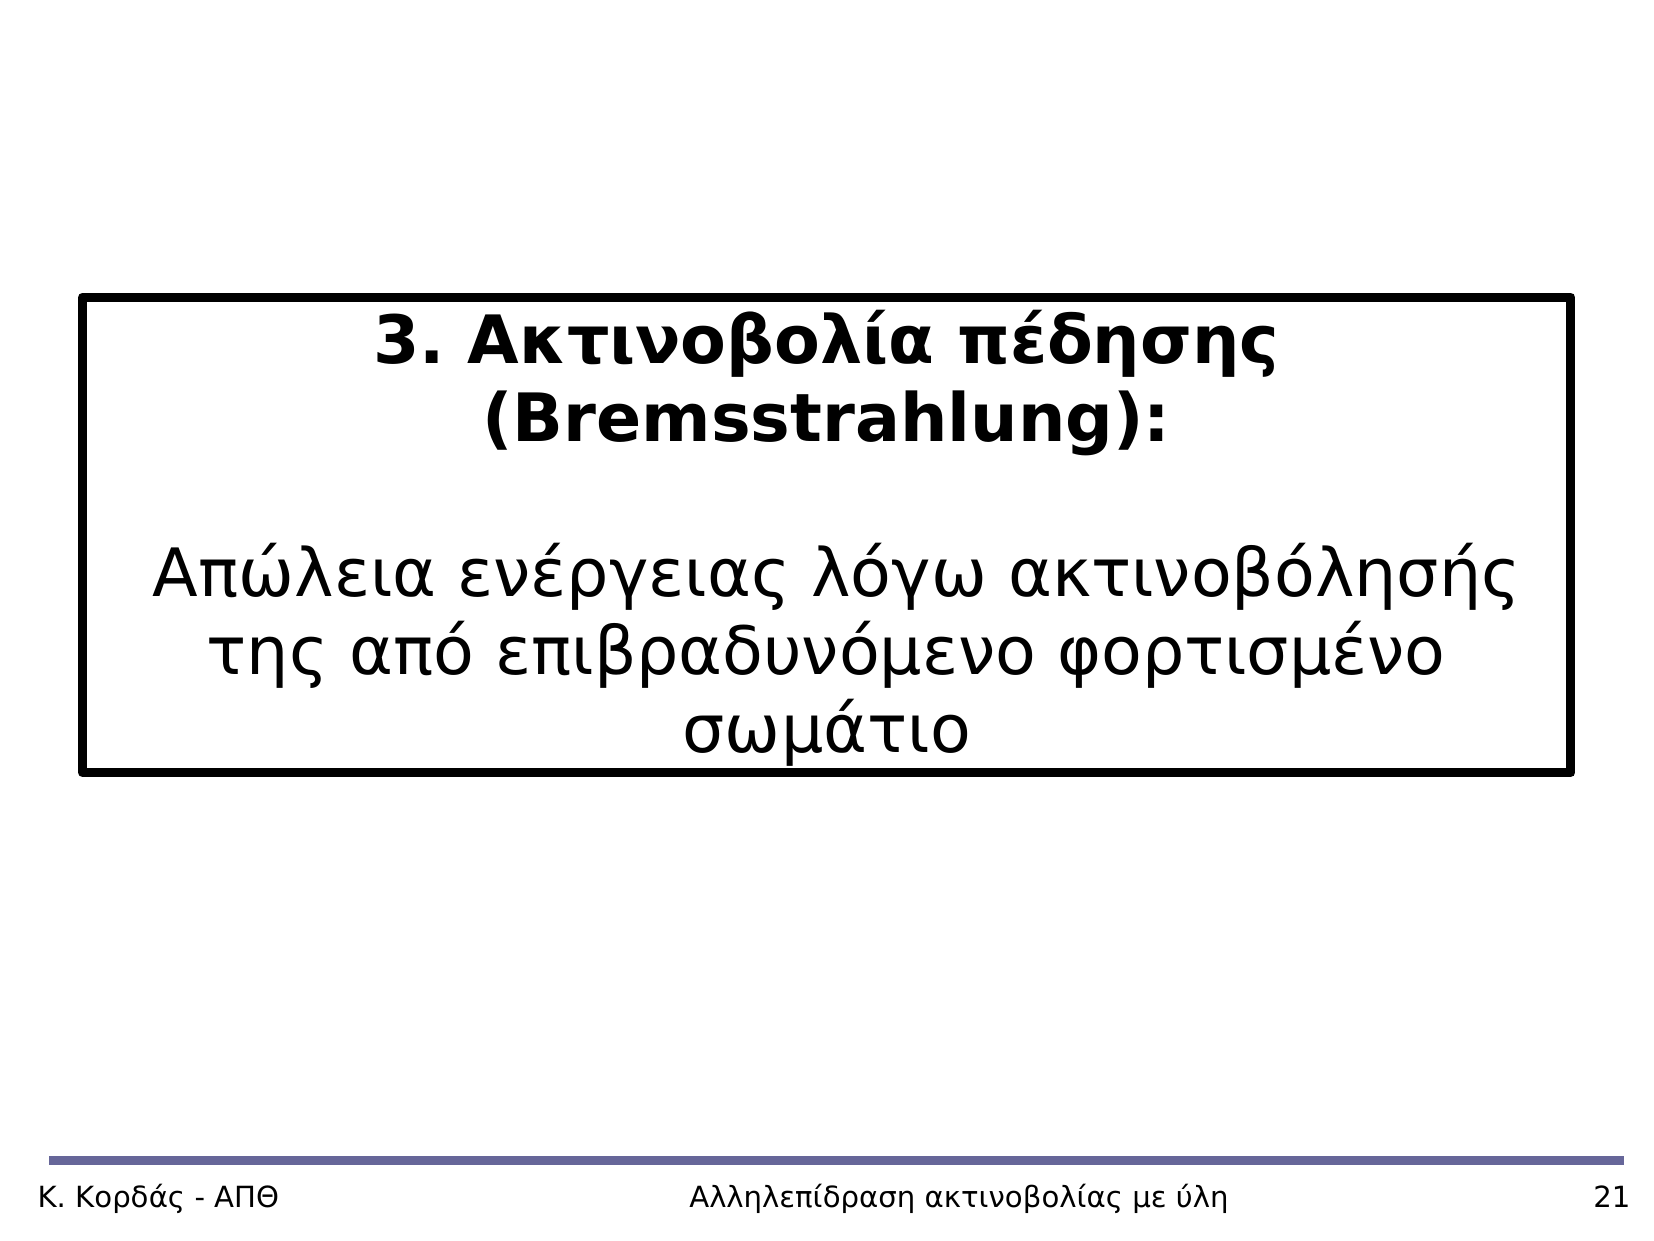

# 3. Ακτινοβολία πέδησης (Bremsstrahlung):
 Απώλεια ενέργειας λόγω ακτινοβόλησής της από επιβραδυνόμενο φορτισμένο σωμάτιο
Κ. Κορδάς - ΑΠΘ
Αλληλεπίδραση ακτινοβολίας με ύλη
21